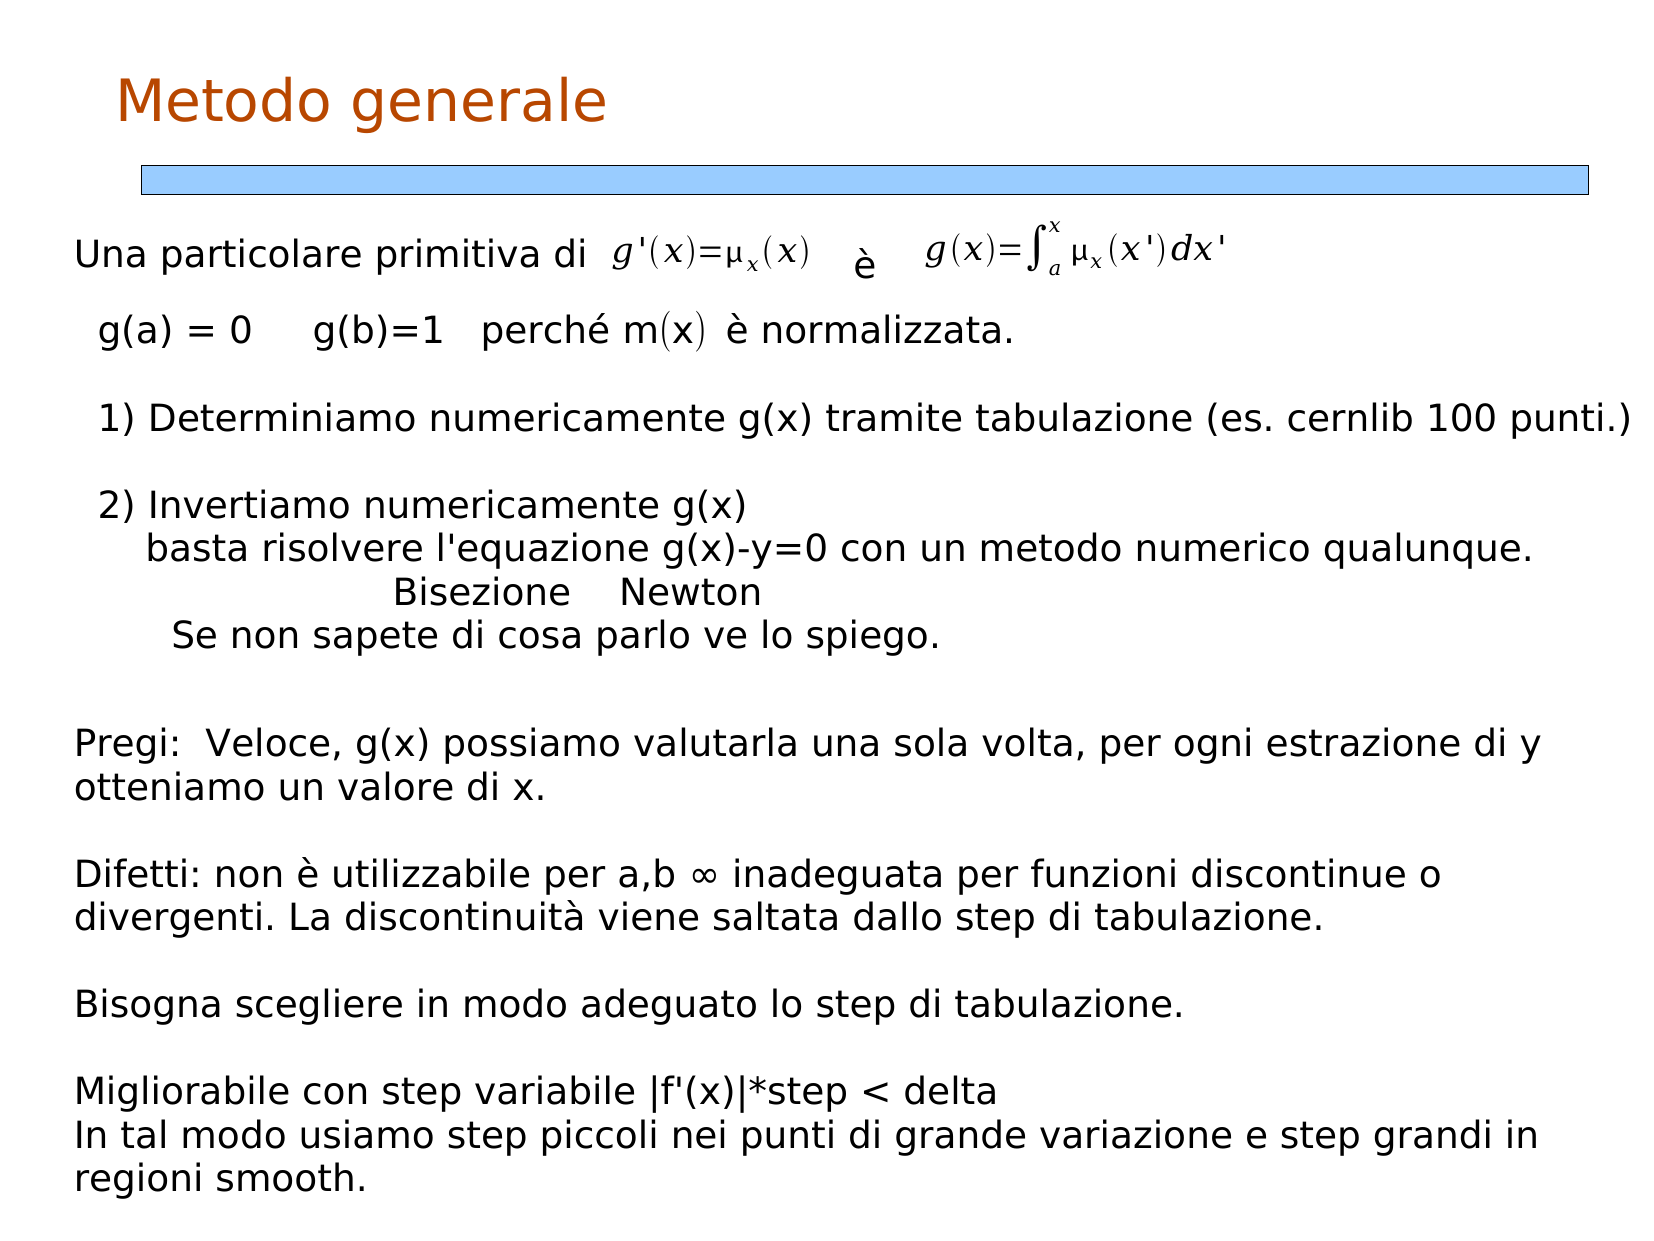

Metodo generale
Una particolare primitiva di
è
g(a) = 0 g(b)=1 perché m(x) è normalizzata.
1) Determiniamo numericamente g(x) tramite tabulazione (es. cernlib 100 punti.)
2) Invertiamo numericamente g(x)
 basta risolvere l'equazione g(x)-y=0 con un metodo numerico qualunque.
				Bisezione Newton
	Se non sapete di cosa parlo ve lo spiego.
Pregi: Veloce, g(x) possiamo valutarla una sola volta, per ogni estrazione di y otteniamo un valore di x.
Difetti: non è utilizzabile per a,b ∞ inadeguata per funzioni discontinue o divergenti. La discontinuità viene saltata dallo step di tabulazione.
Bisogna scegliere in modo adeguato lo step di tabulazione.
Migliorabile con step variabile |f'(x)|*step < delta
In tal modo usiamo step piccoli nei punti di grande variazione e step grandi in regioni smooth.